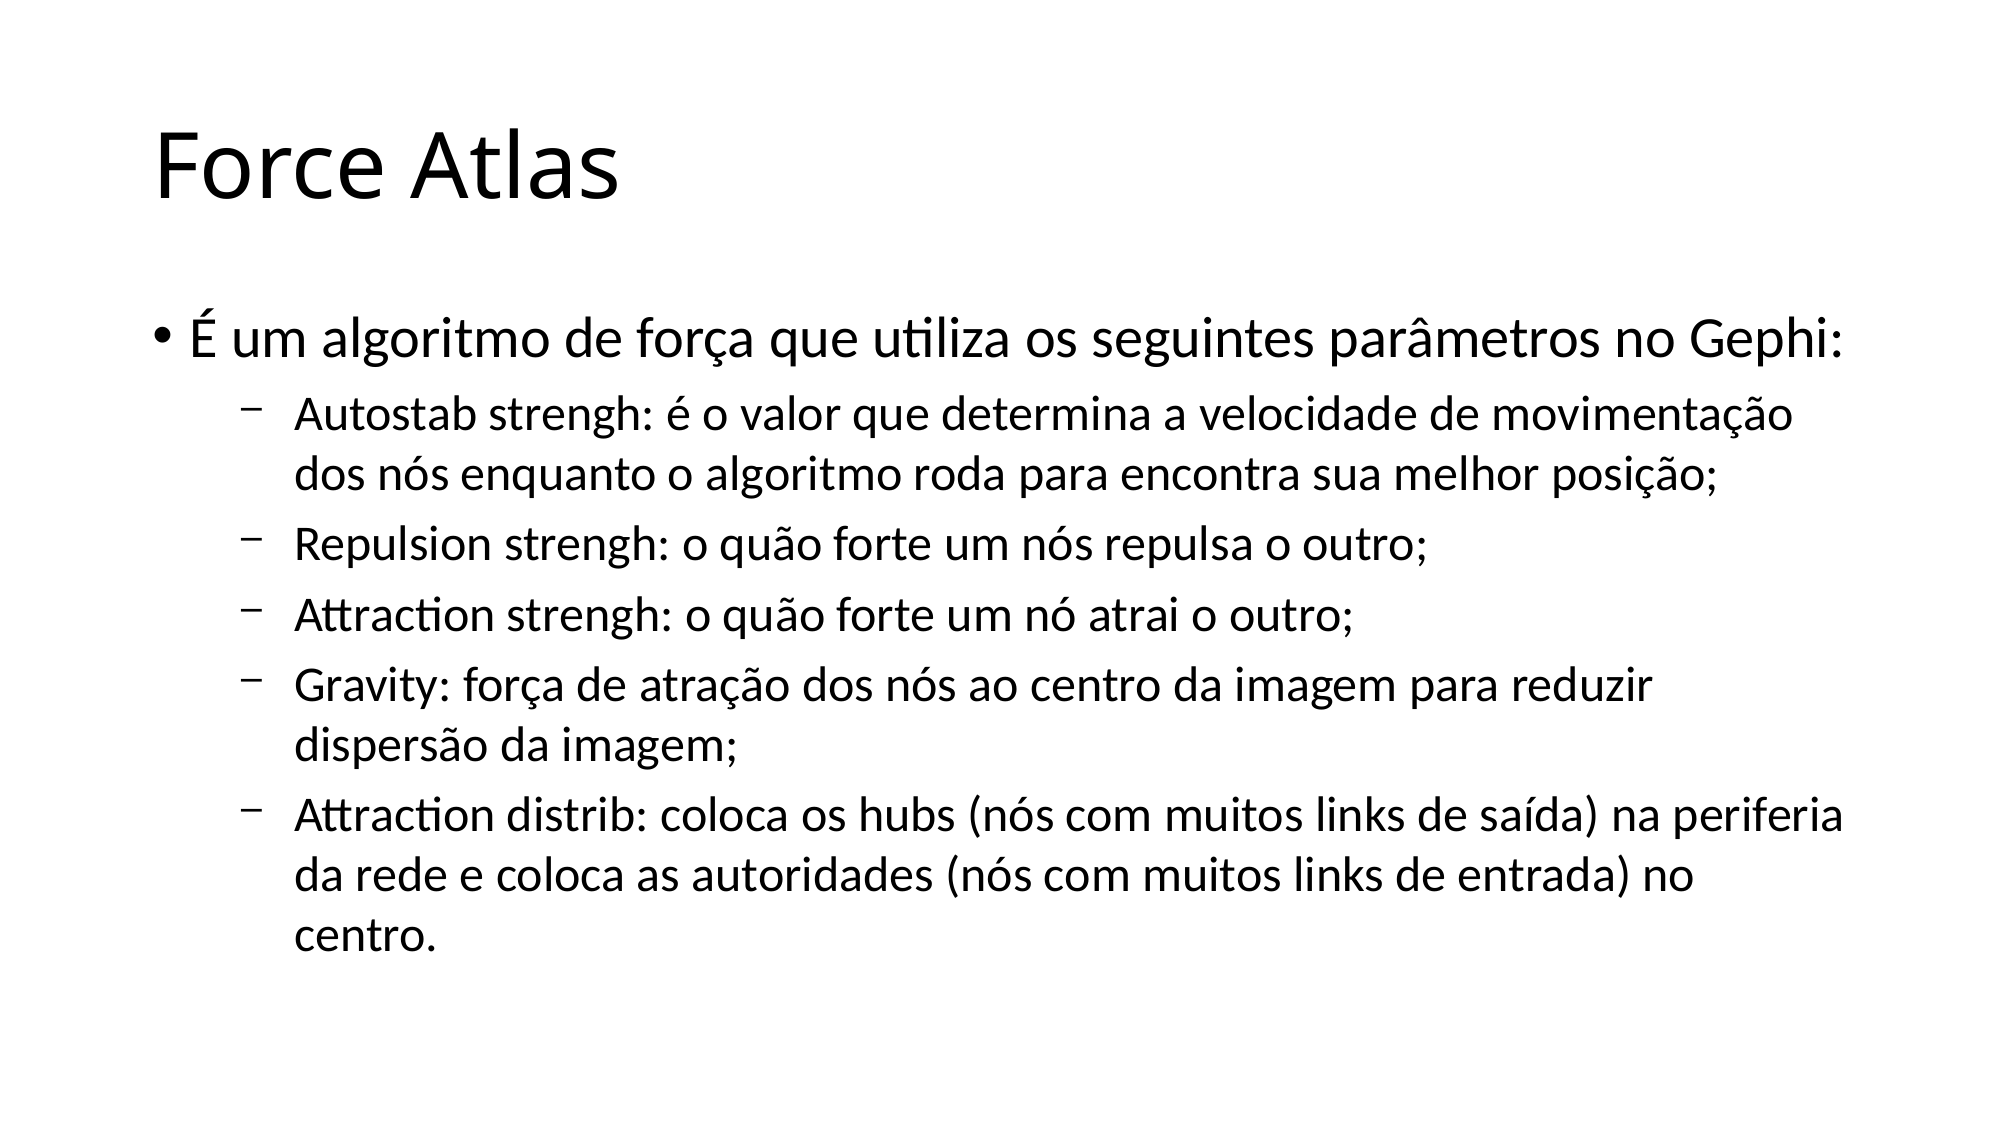

# Force Atlas
É um algoritmo de força que utiliza os seguintes parâmetros no Gephi:
Autostab strengh: é o valor que determina a velocidade de movimentação dos nós enquanto o algoritmo roda para encontra sua melhor posição;
Repulsion strengh: o quão forte um nós repulsa o outro;
Attraction strengh: o quão forte um nó atrai o outro;
Gravity: força de atração dos nós ao centro da imagem para reduzir dispersão da imagem;
Attraction distrib: coloca os hubs (nós com muitos links de saída) na periferia da rede e coloca as autoridades (nós com muitos links de entrada) no centro.